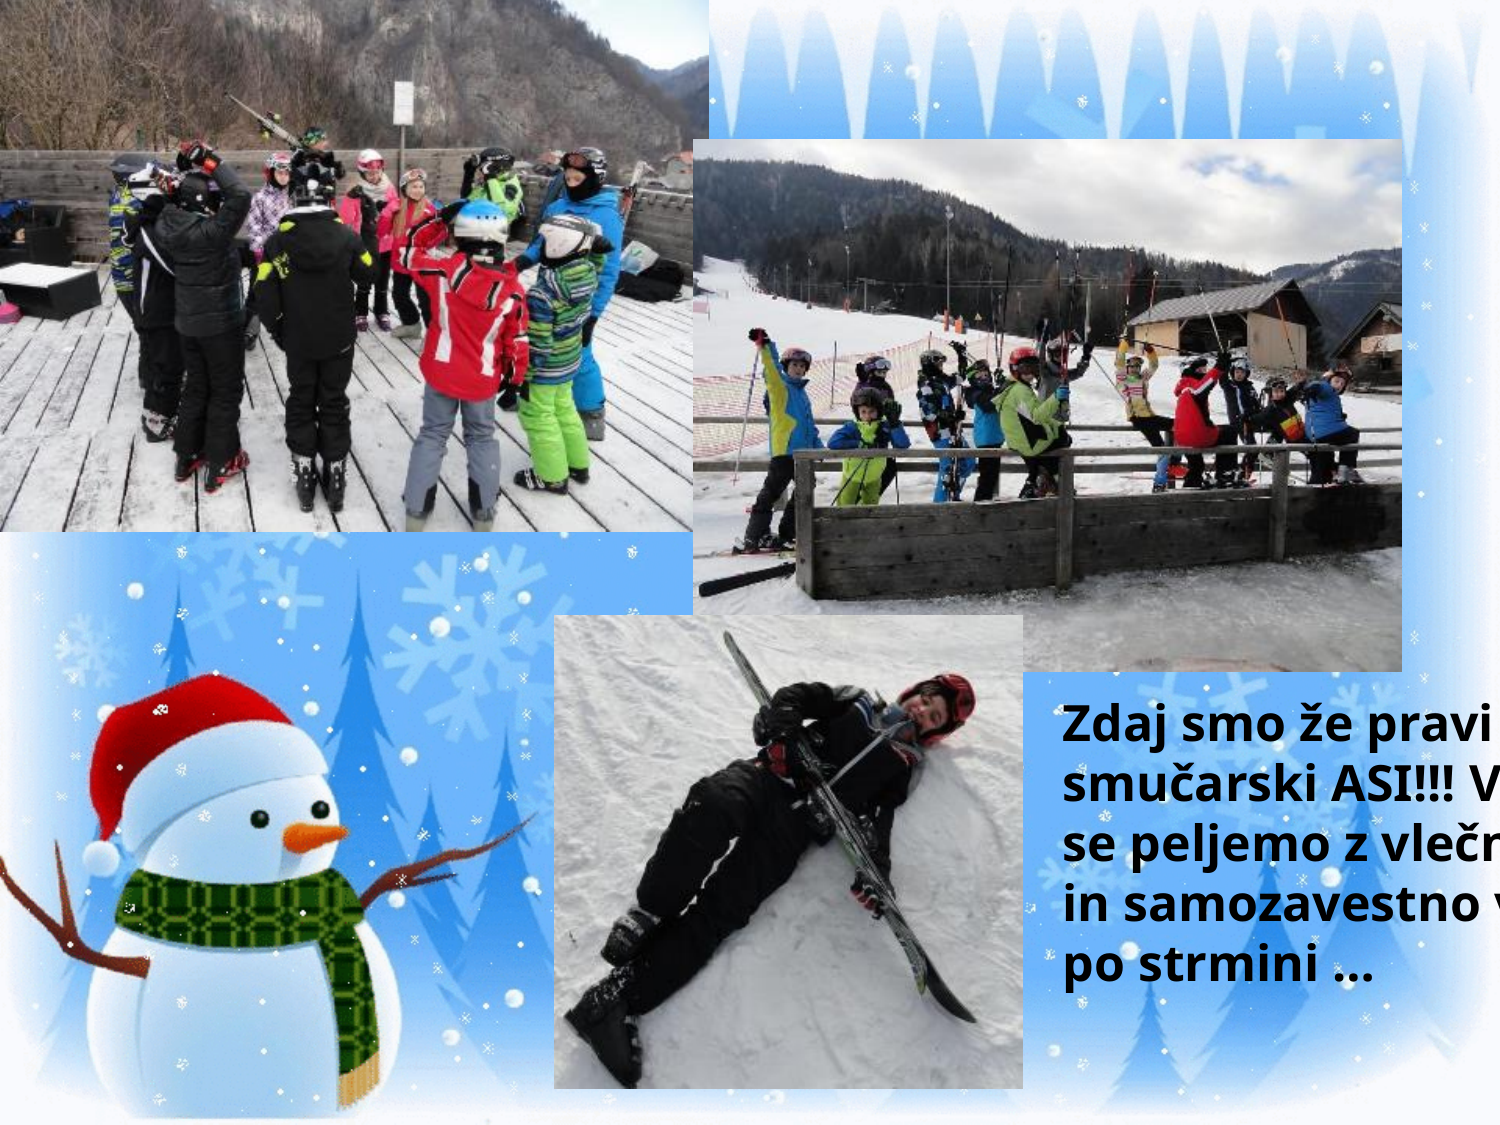

Zdaj smo že pravi
smučarski ASI!!! Vsi
se peljemo z vlečnico
in samozavestno vijugamo
po strmini …